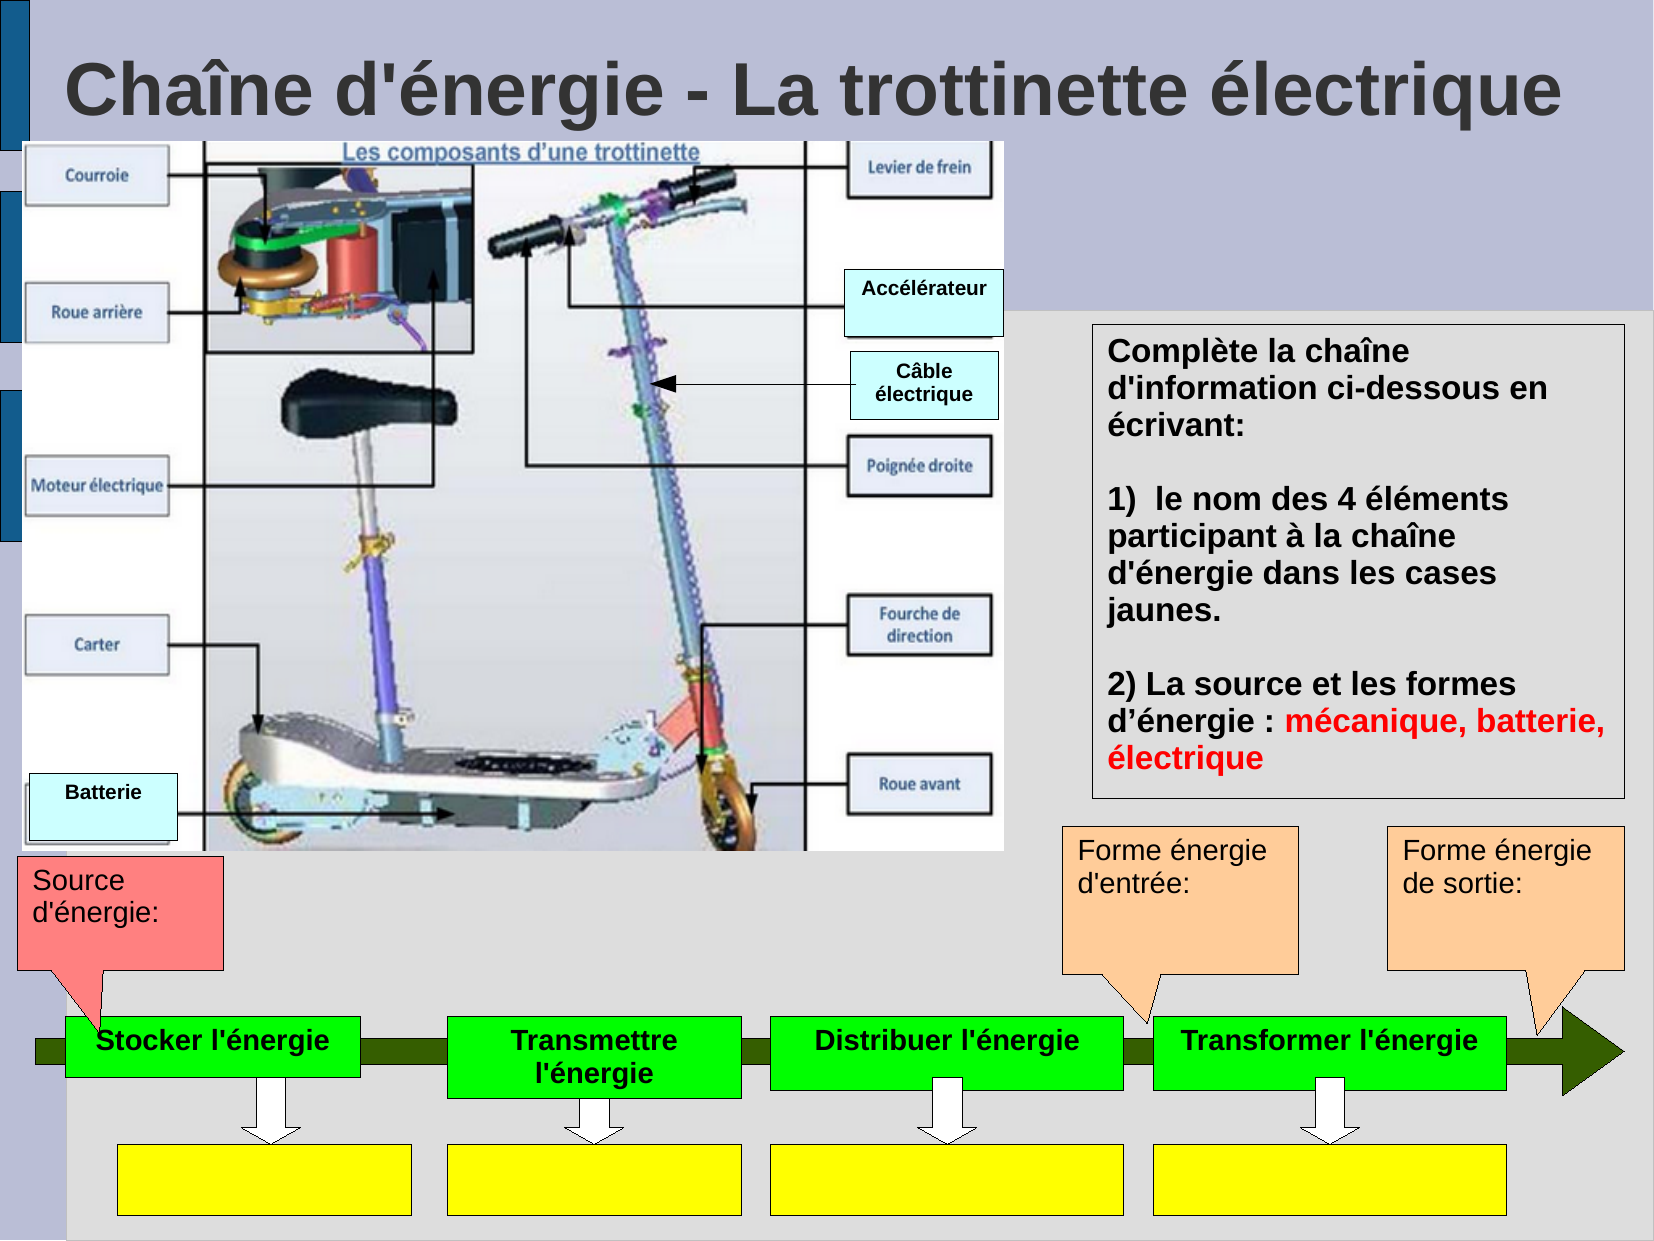

# Chaîne d'énergie - La trottinette électrique
Accélérateur
Câble électrique
Batterie
Batterie
Complète la chaîne d'information ci-dessous en écrivant:
1) le nom des 4 éléments participant à la chaîne d'énergie dans les cases jaunes.
2) La source et les formes d’énergie : mécanique, batterie, électrique
Forme énergie d'entrée:
Forme énergie de sortie:
Source d'énergie:
Stocker l'énergie
Transmettre l'énergie
Distribuer l'énergie
Transformer l'énergie